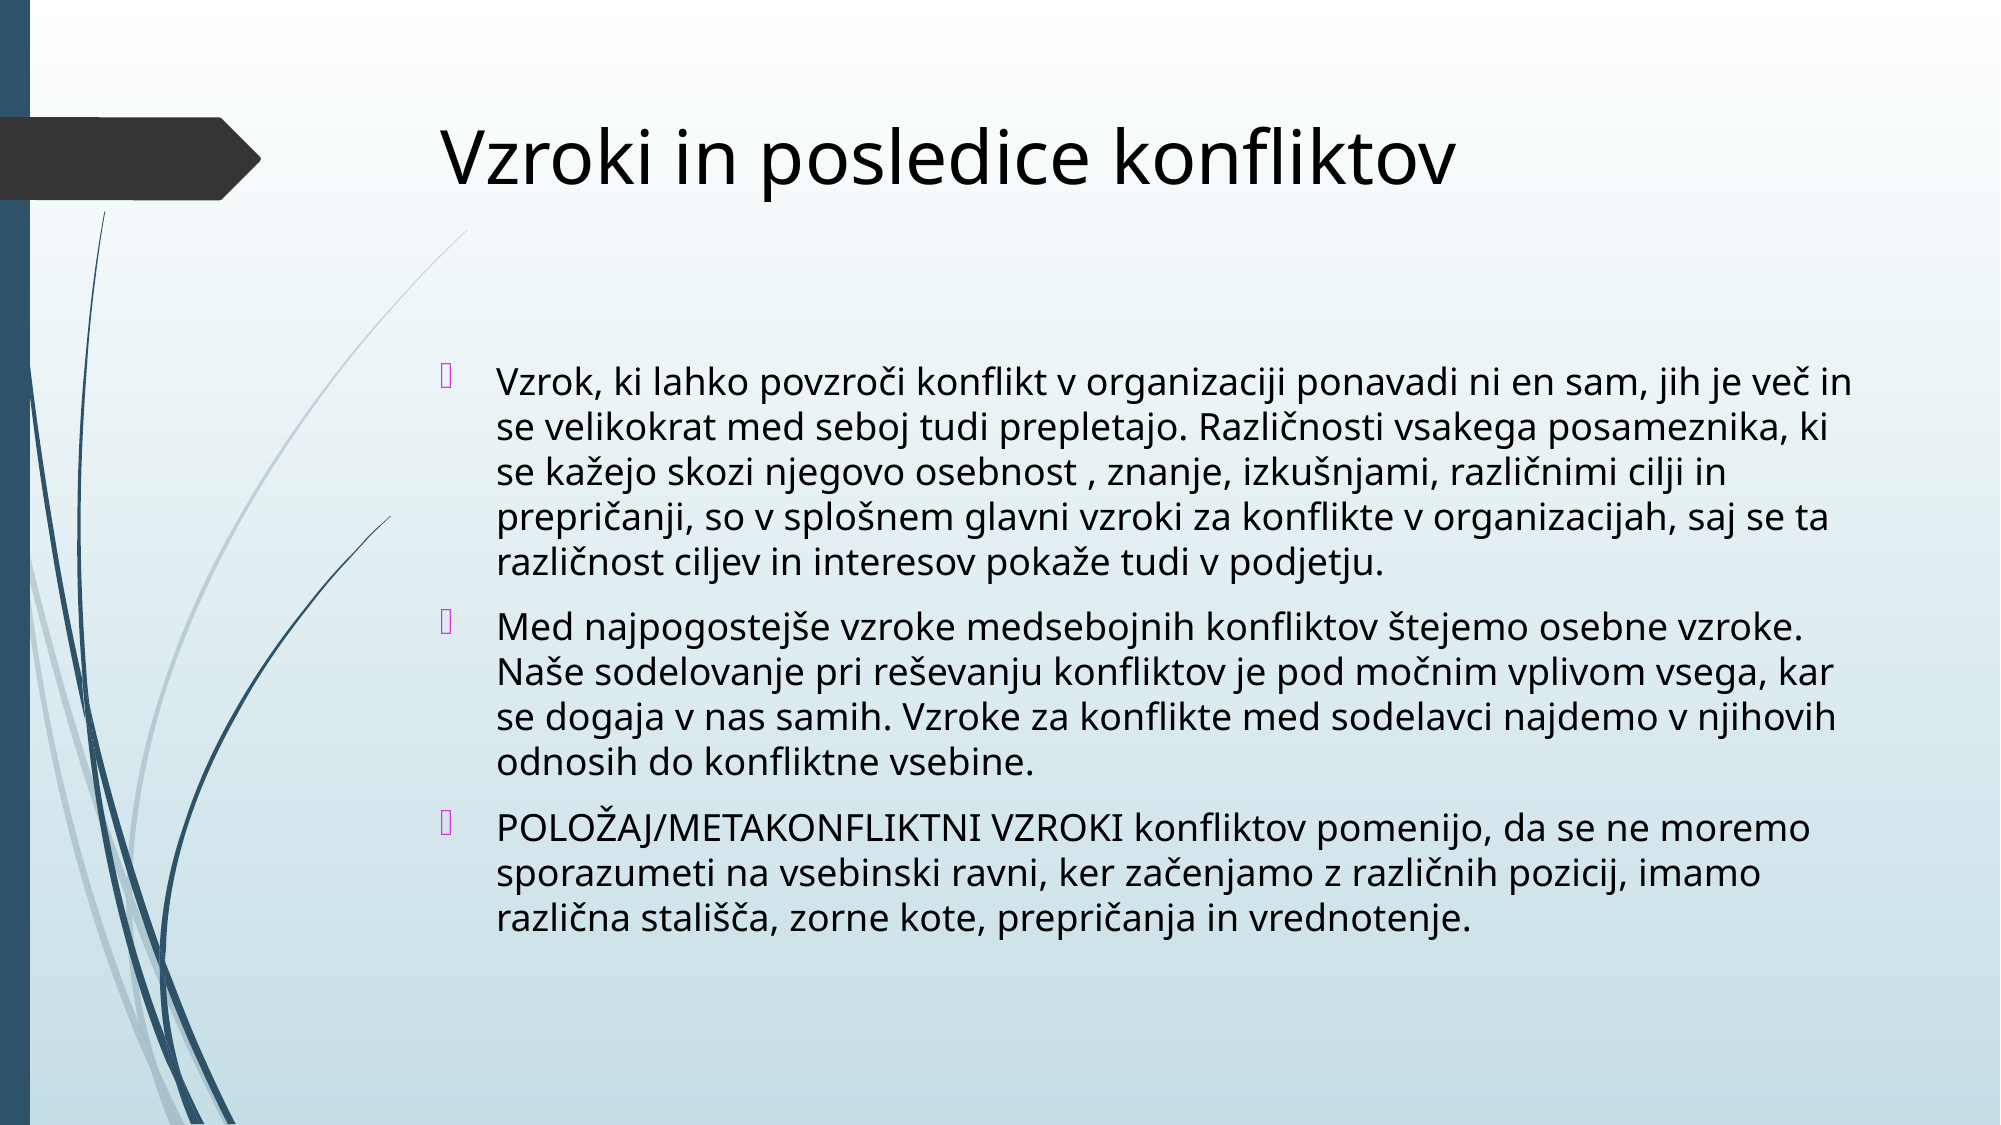

# Vzroki in posledice konfliktov
Vzrok, ki lahko povzroči konflikt v organizaciji ponavadi ni en sam, jih je več in se velikokrat med seboj tudi prepletajo. Različnosti vsakega posameznika, ki se kažejo skozi njegovo osebnost , znanje, izkušnjami, različnimi cilji in prepričanji, so v splošnem glavni vzroki za konflikte v organizacijah, saj se ta različnost ciljev in interesov pokaže tudi v podjetju.
Med najpogostejše vzroke medsebojnih konfliktov štejemo osebne vzroke. Naše sodelovanje pri reševanju konfliktov je pod močnim vplivom vsega, kar se dogaja v nas samih. Vzroke za konflikte med sodelavci najdemo v njihovih odnosih do konfliktne vsebine.
POLOŽAJ/METAKONFLIKTNI VZROKI konfliktov pomenijo, da se ne moremo sporazumeti na vsebinski ravni, ker začenjamo z različnih pozicij, imamo različna stališča, zorne kote, prepričanja in vrednotenje.